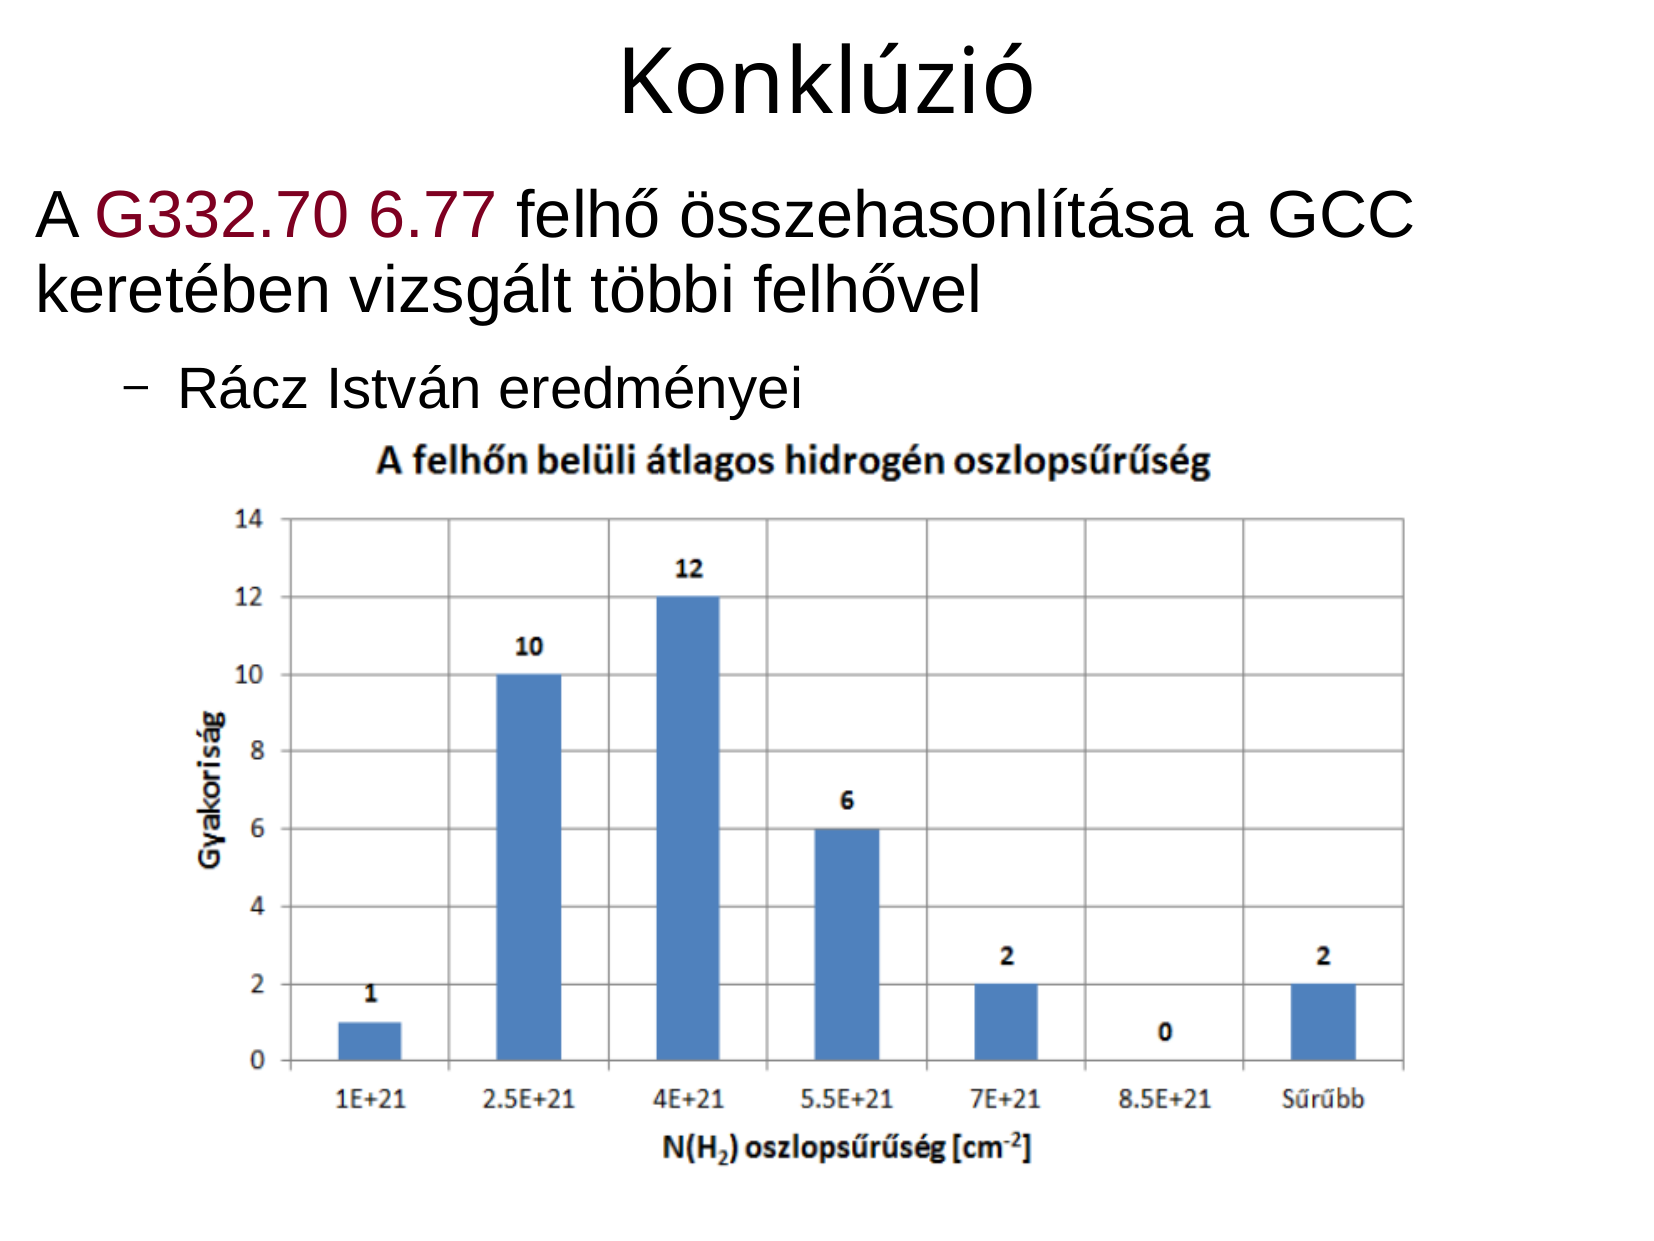

# Konklúzió
A G332.70 6.77 felhő összehasonlítása a GCC keretében vizsgált többi felhővel
Rácz István eredményei